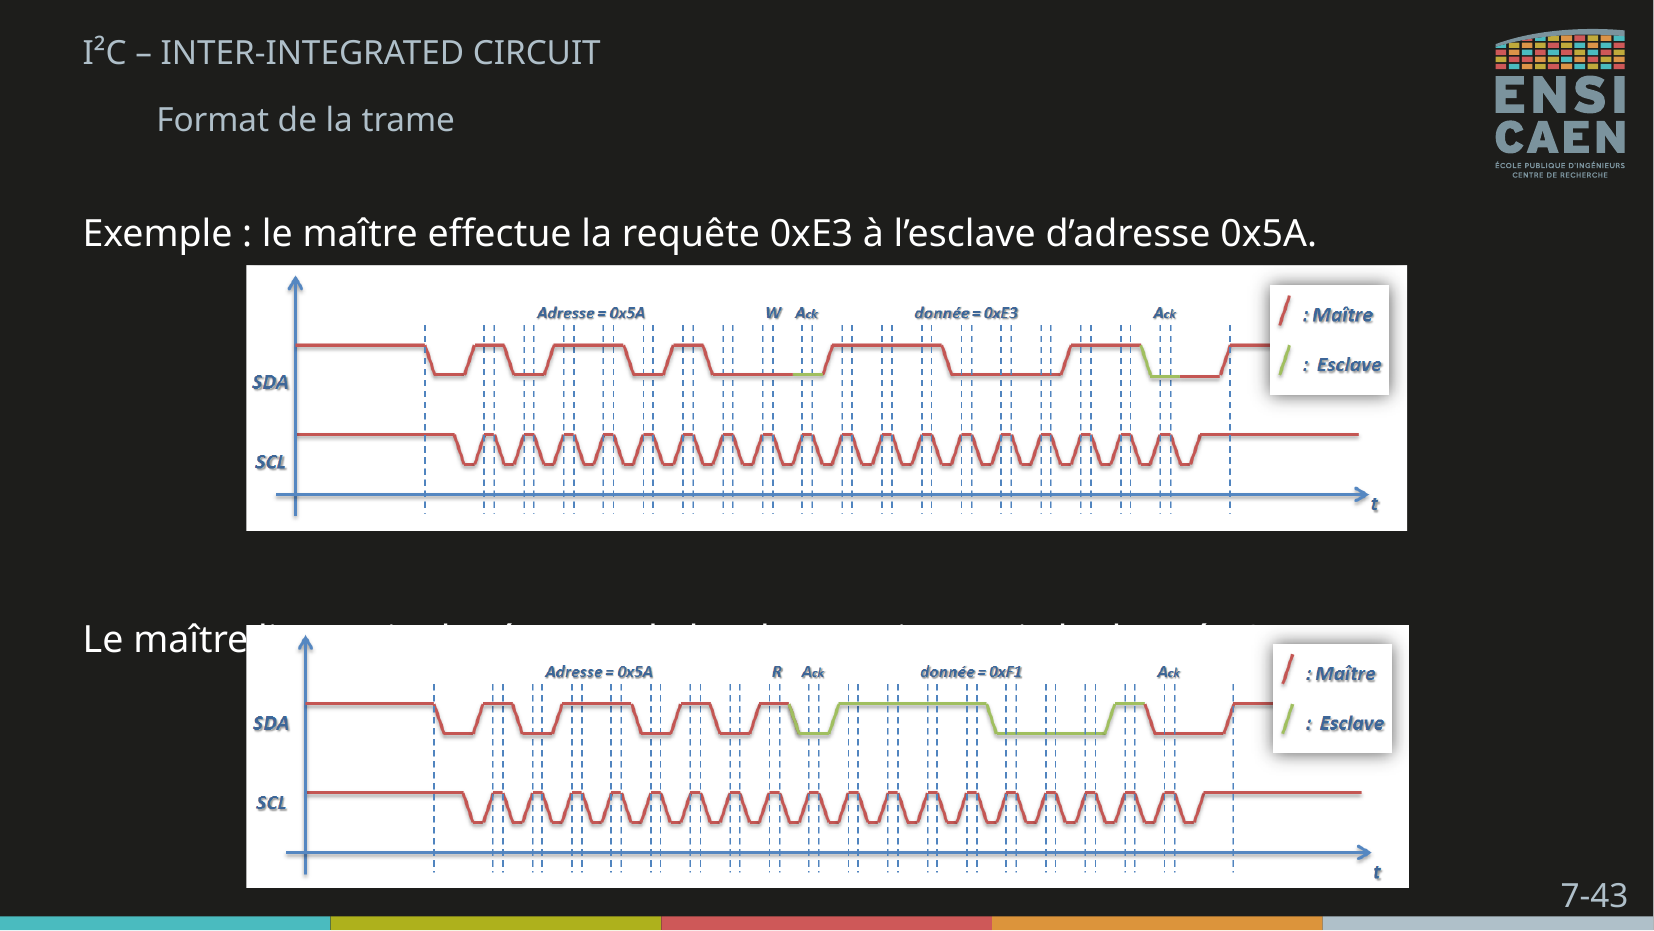

# I²C – INTER-INTEGRATED CIRCUIT Format de la trame
Exemple : le maître effectue la requête 0xE3 à l’esclave d’adresse 0x5A.
Le maître lit ensuite la réponse de l’esclave, qui renvoie la donnée 0xF1.